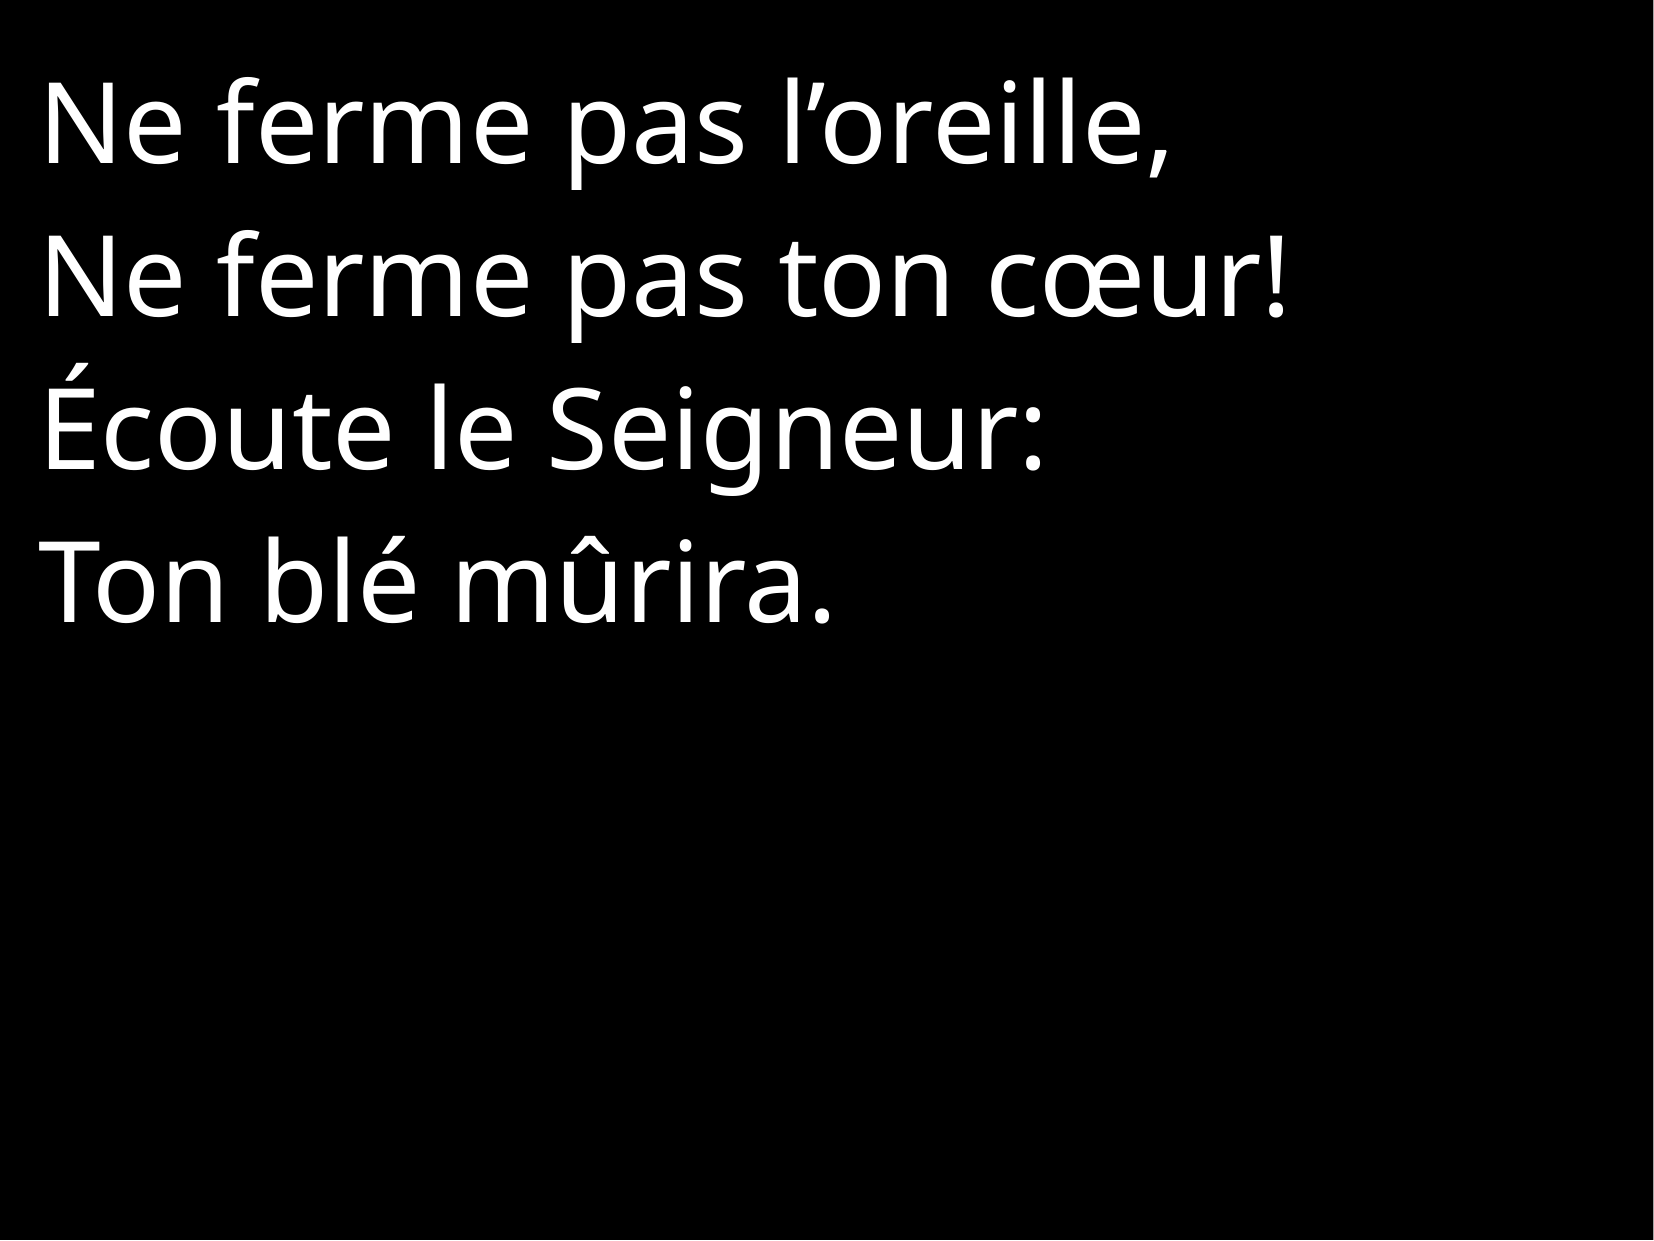

Ne ferme pas l’oreille,
Ne ferme pas ton cœur!
Écoute le Seigneur:
Ton blé mûrira.